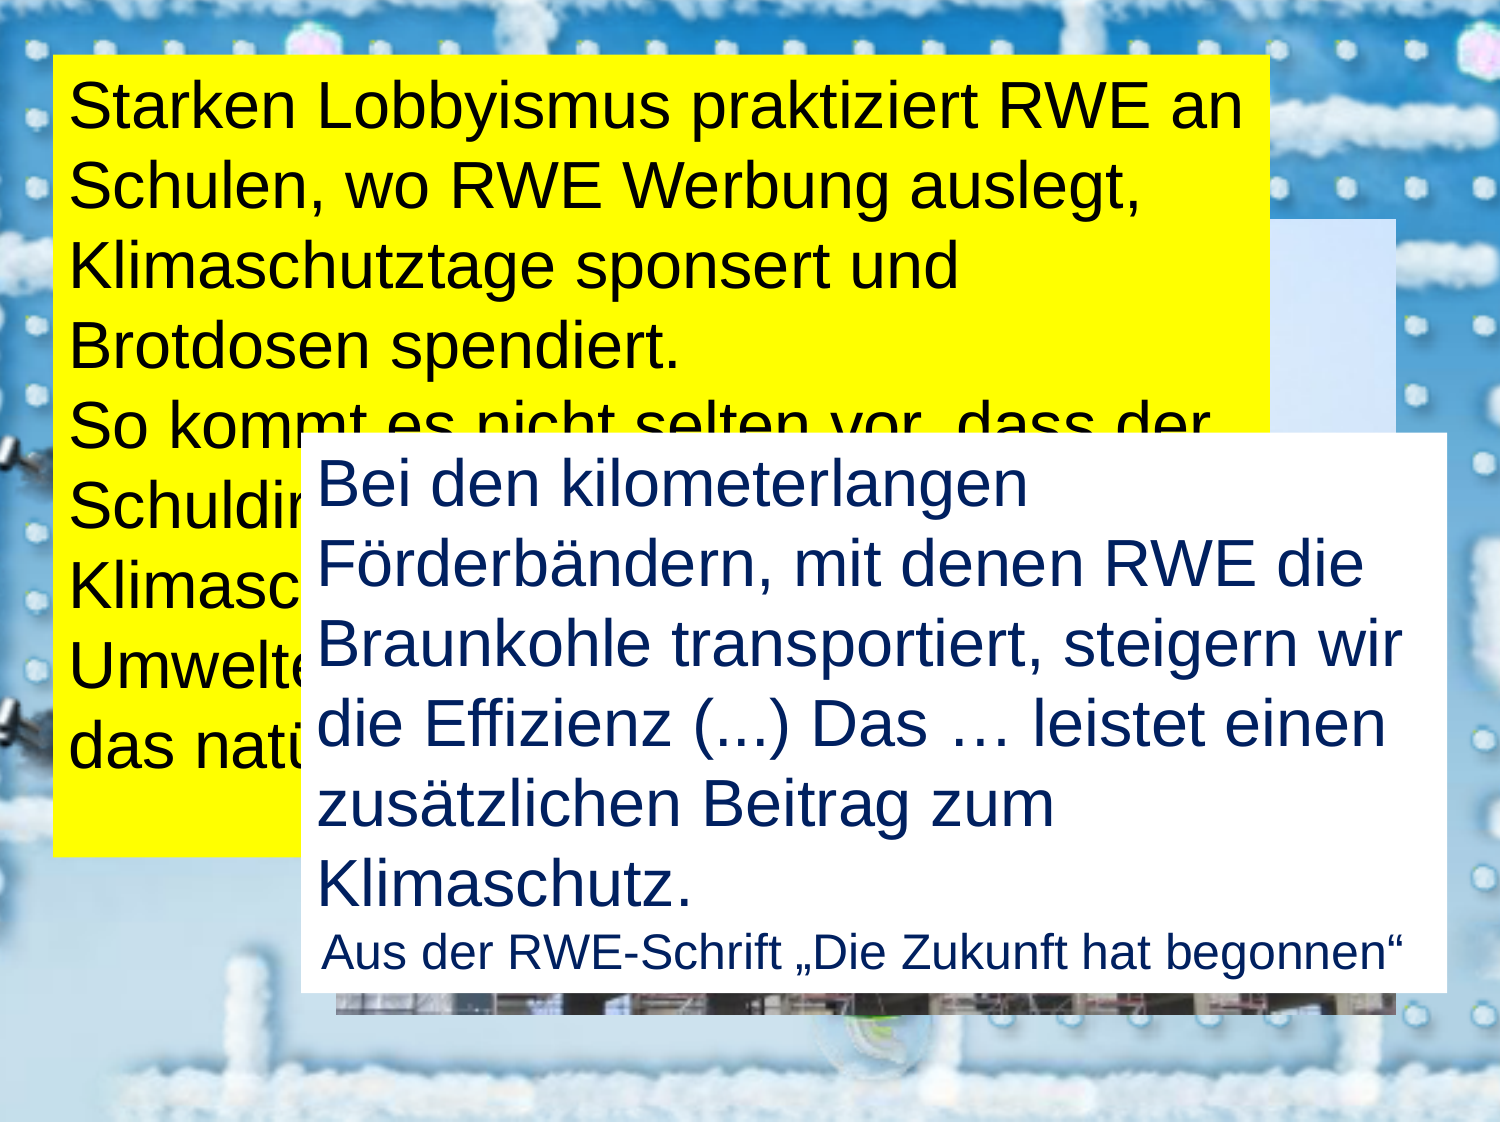

# Wie machen die das? Die Tricks des Konzerns
1. Greenwashing
Starken Lobbyismus praktiziert RWE an Schulen, wo RWE Werbung auslegt, Klimaschutztage sponsert und Brotdosen spendiert.
So kommt es nicht selten vor, dass der Schuldirektor in seiner Rede zum Klimaschutztag ausführlich das Umweltengagement von RWE lobt,
das natürlich die Preise spendiert.
Mitteilung eines Schülers
Greenwashing
Leugnung des Klimawandels
Energiewende bremsen
Climate Crimes
Hetze gegen Protest
Seilschaften
RWE versteht unter Klimaschutz, effizientere Braunkohlekraftwerke.
Allerdings müssen diese mind. 40 Jahre laufen, um sich zu rentieren. Ohne neue Tagebaue wären so viele Laufzeitjahre nicht zu erreichen.
Und so hört sich Greenwashing an:
Der selbsternannte Umweltfreund RWE beweihräuchert sich per Animationsfilm …
Bei den kilometerlangen Förderbändern, mit denen RWE die Braunkohle transportiert, steigern wir die Effizienz (...) Das … leistet einen zusätzlichen Beitrag zum Klimaschutz.
Aus der RWE-Schrift „Die Zukunft hat begonnen“